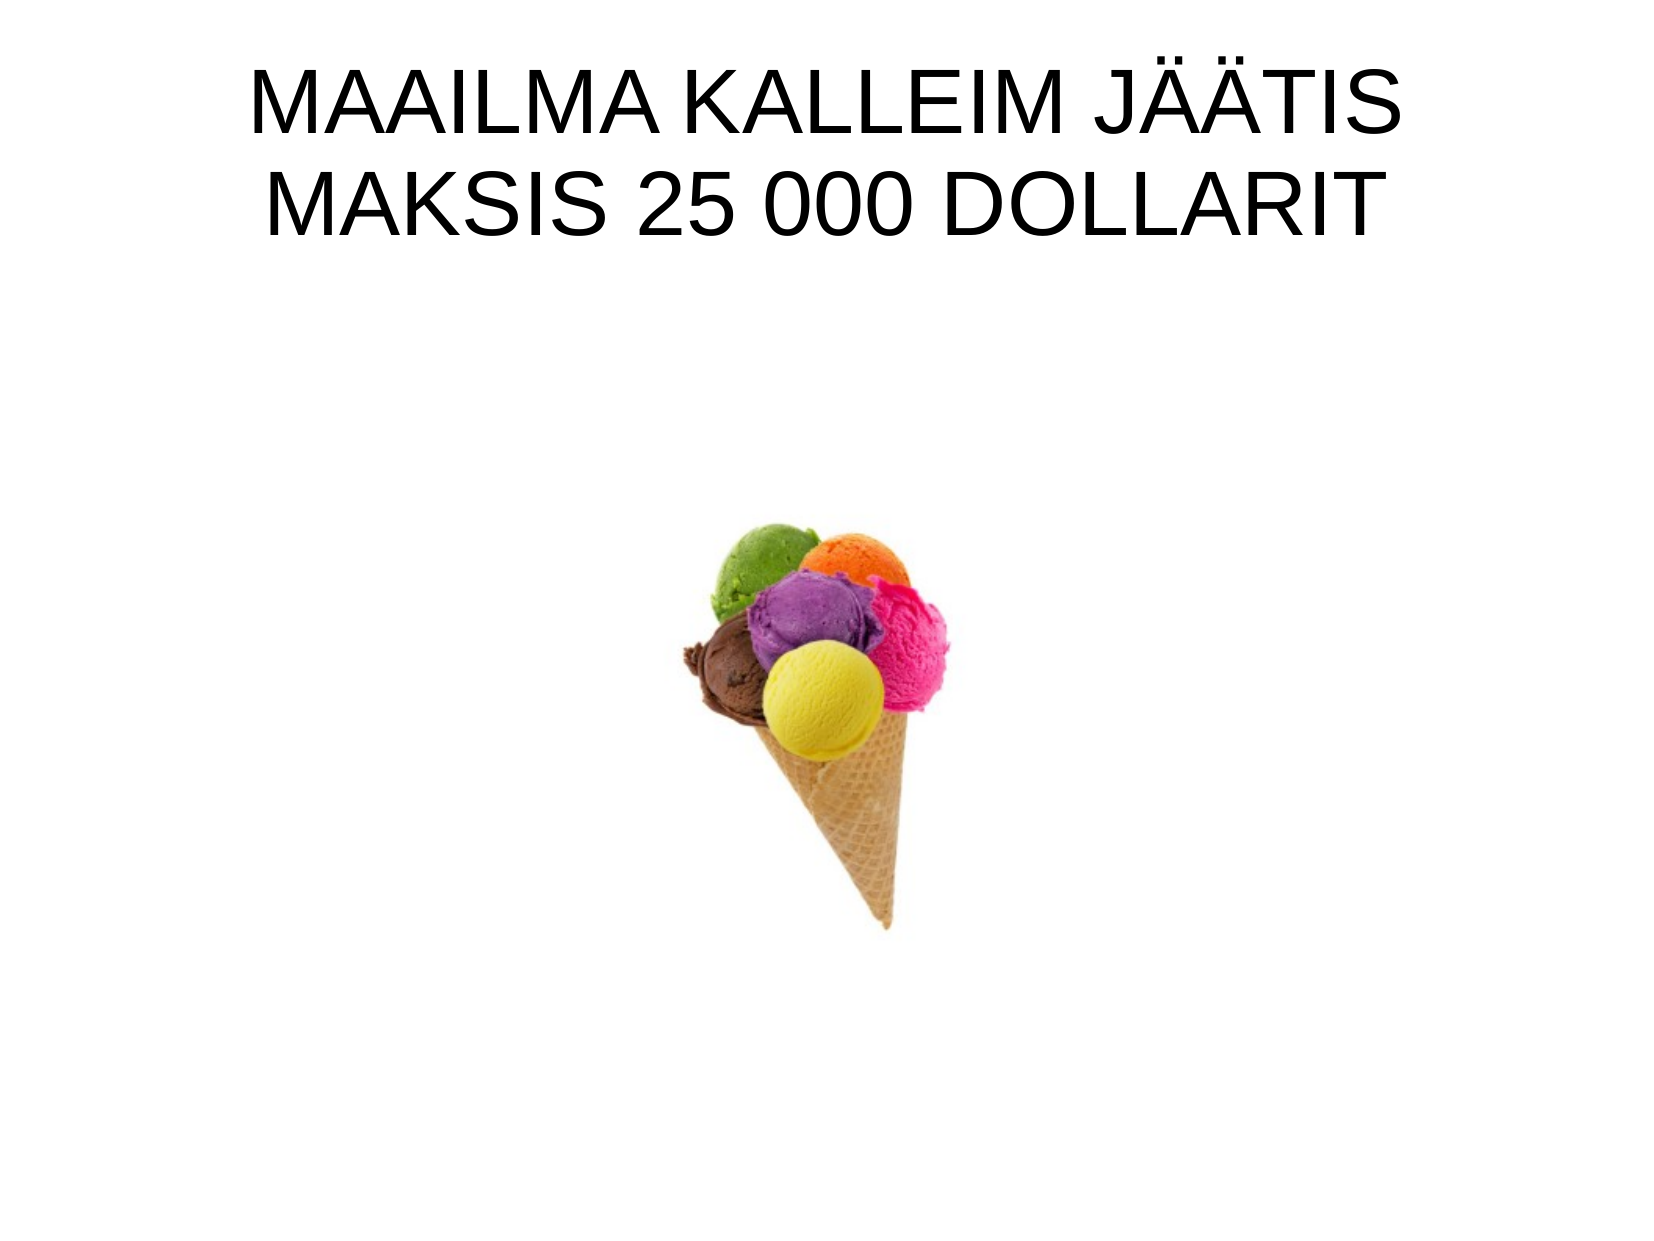

# MAAILMA KALLEIM JÄÄTIS MAKSIS 25 000 DOLLARIT